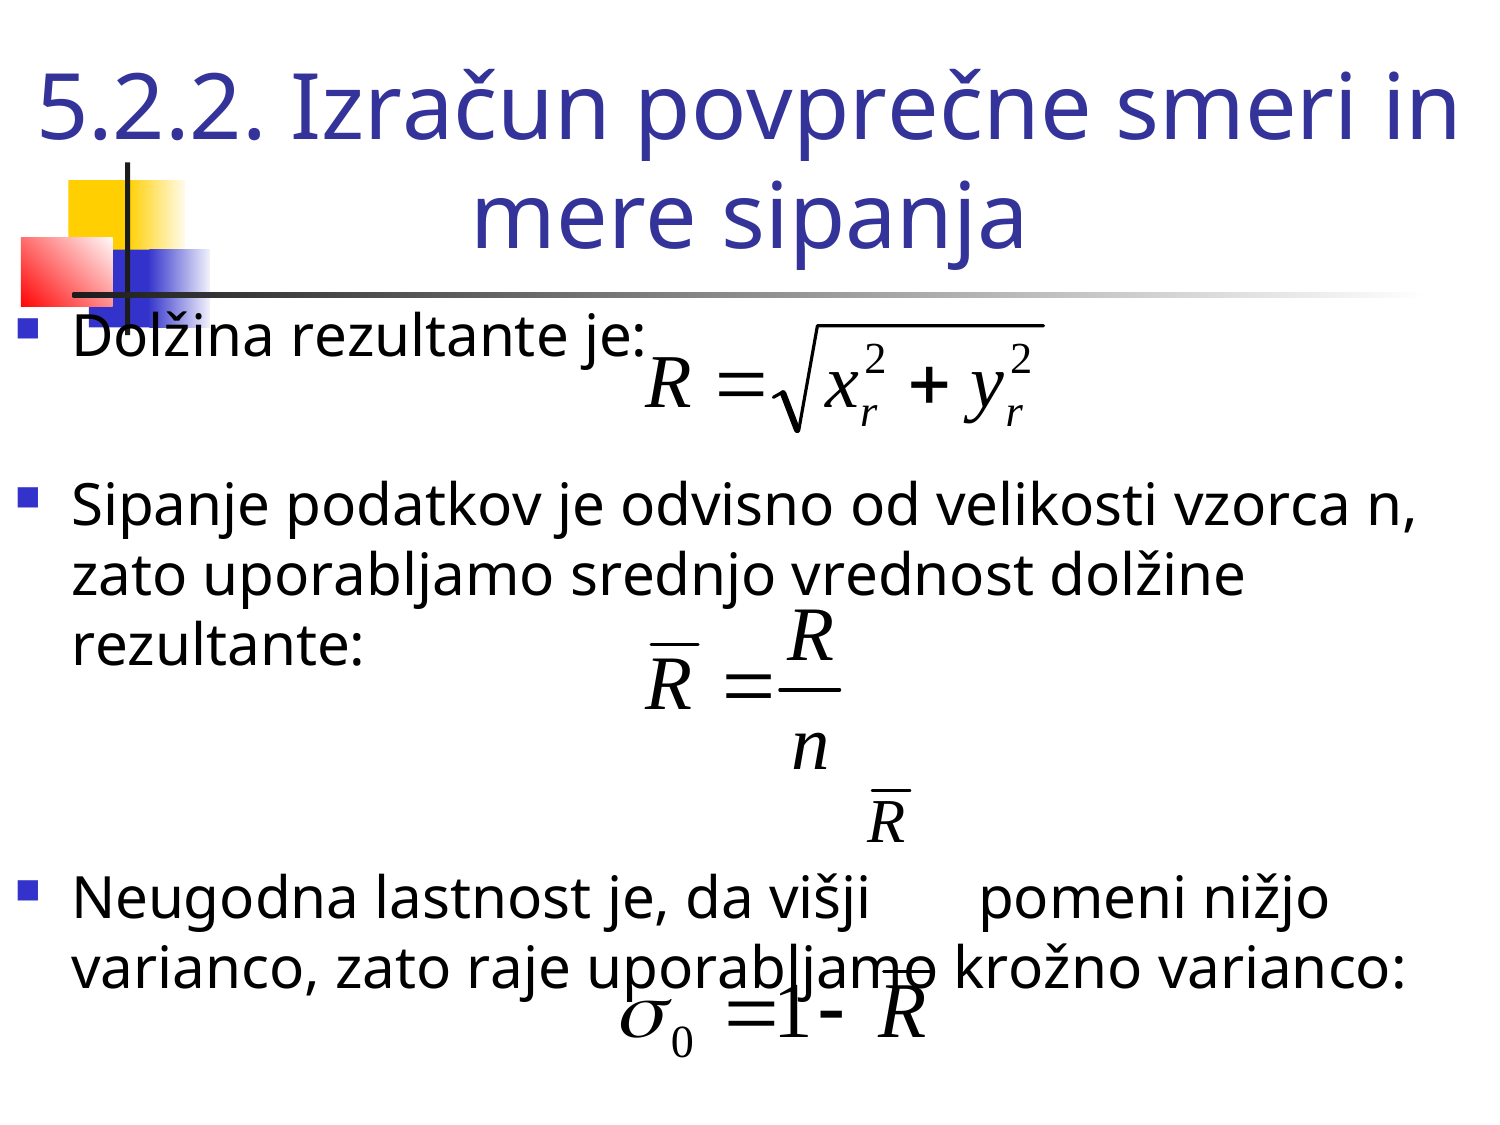

# 5.2.2. Izračun povprečne smeri in mere sipanja
Dolžina rezultante je:
Sipanje podatkov je odvisno od velikosti vzorca n, zato uporabljamo srednjo vrednost dolžine rezultante:
Neugodna lastnost je, da višji pomeni nižjo varianco, zato raje uporabljamo krožno varianco: